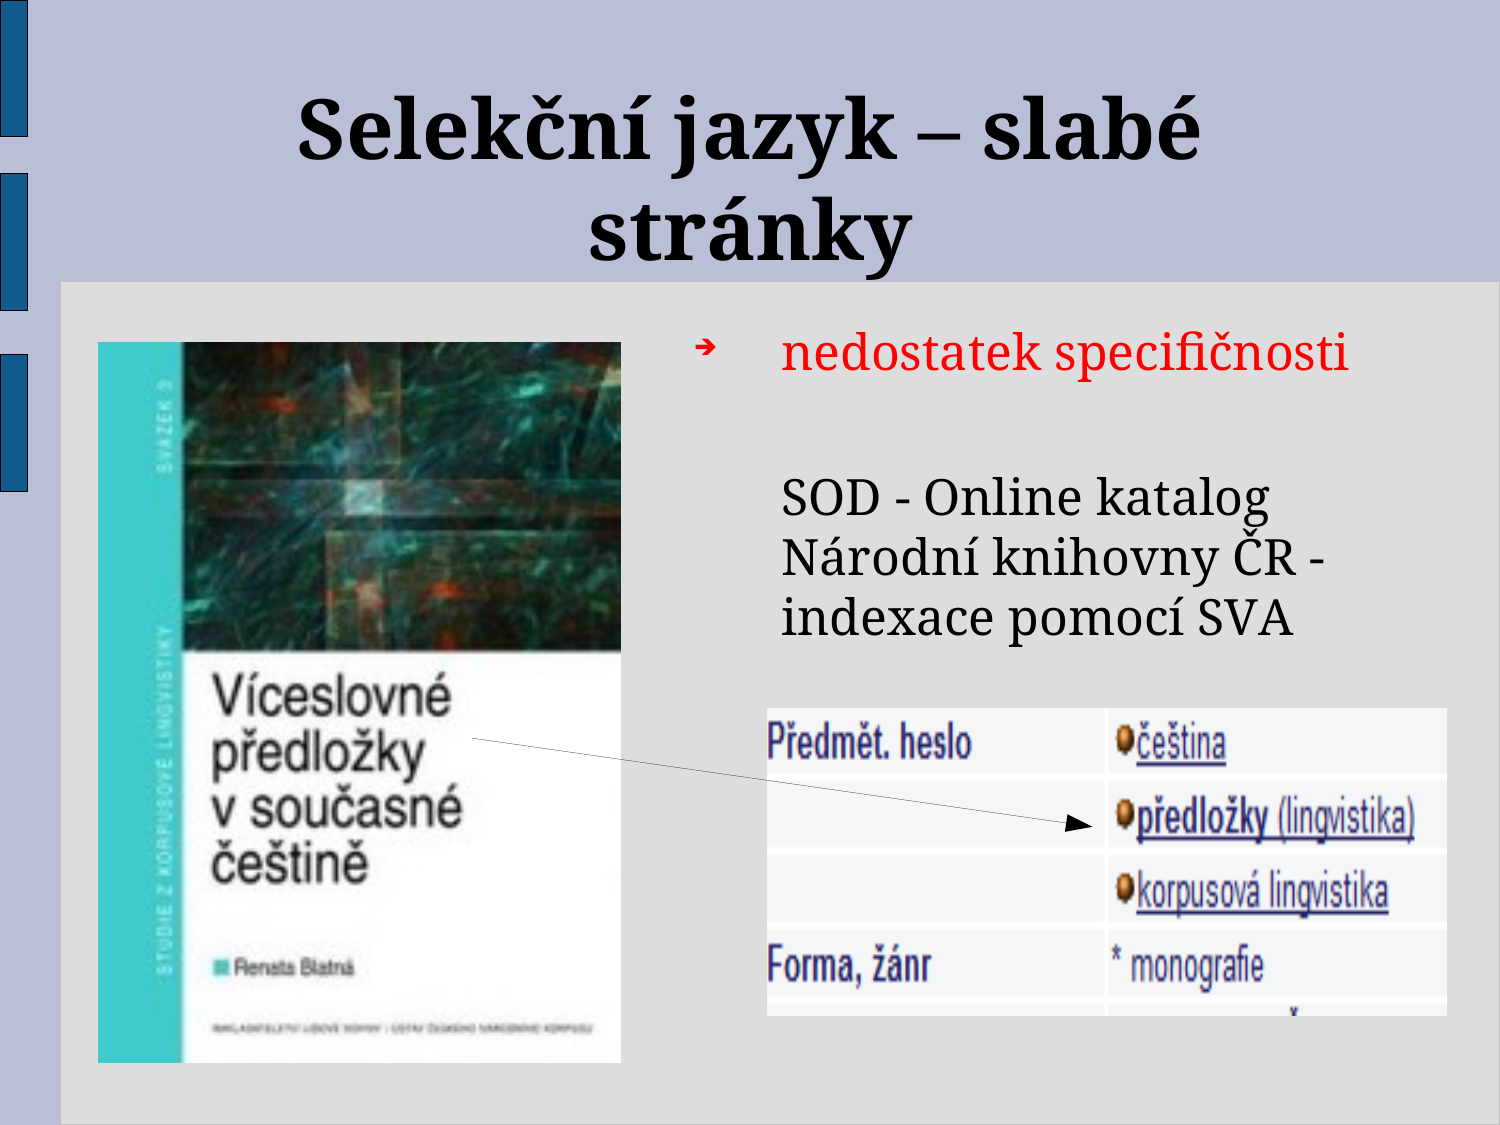

# Selekční jazyk – slabé stránky
nedostatek specifičnosti
SOD - Online katalog Národní knihovny ČR - indexace pomocí SVA